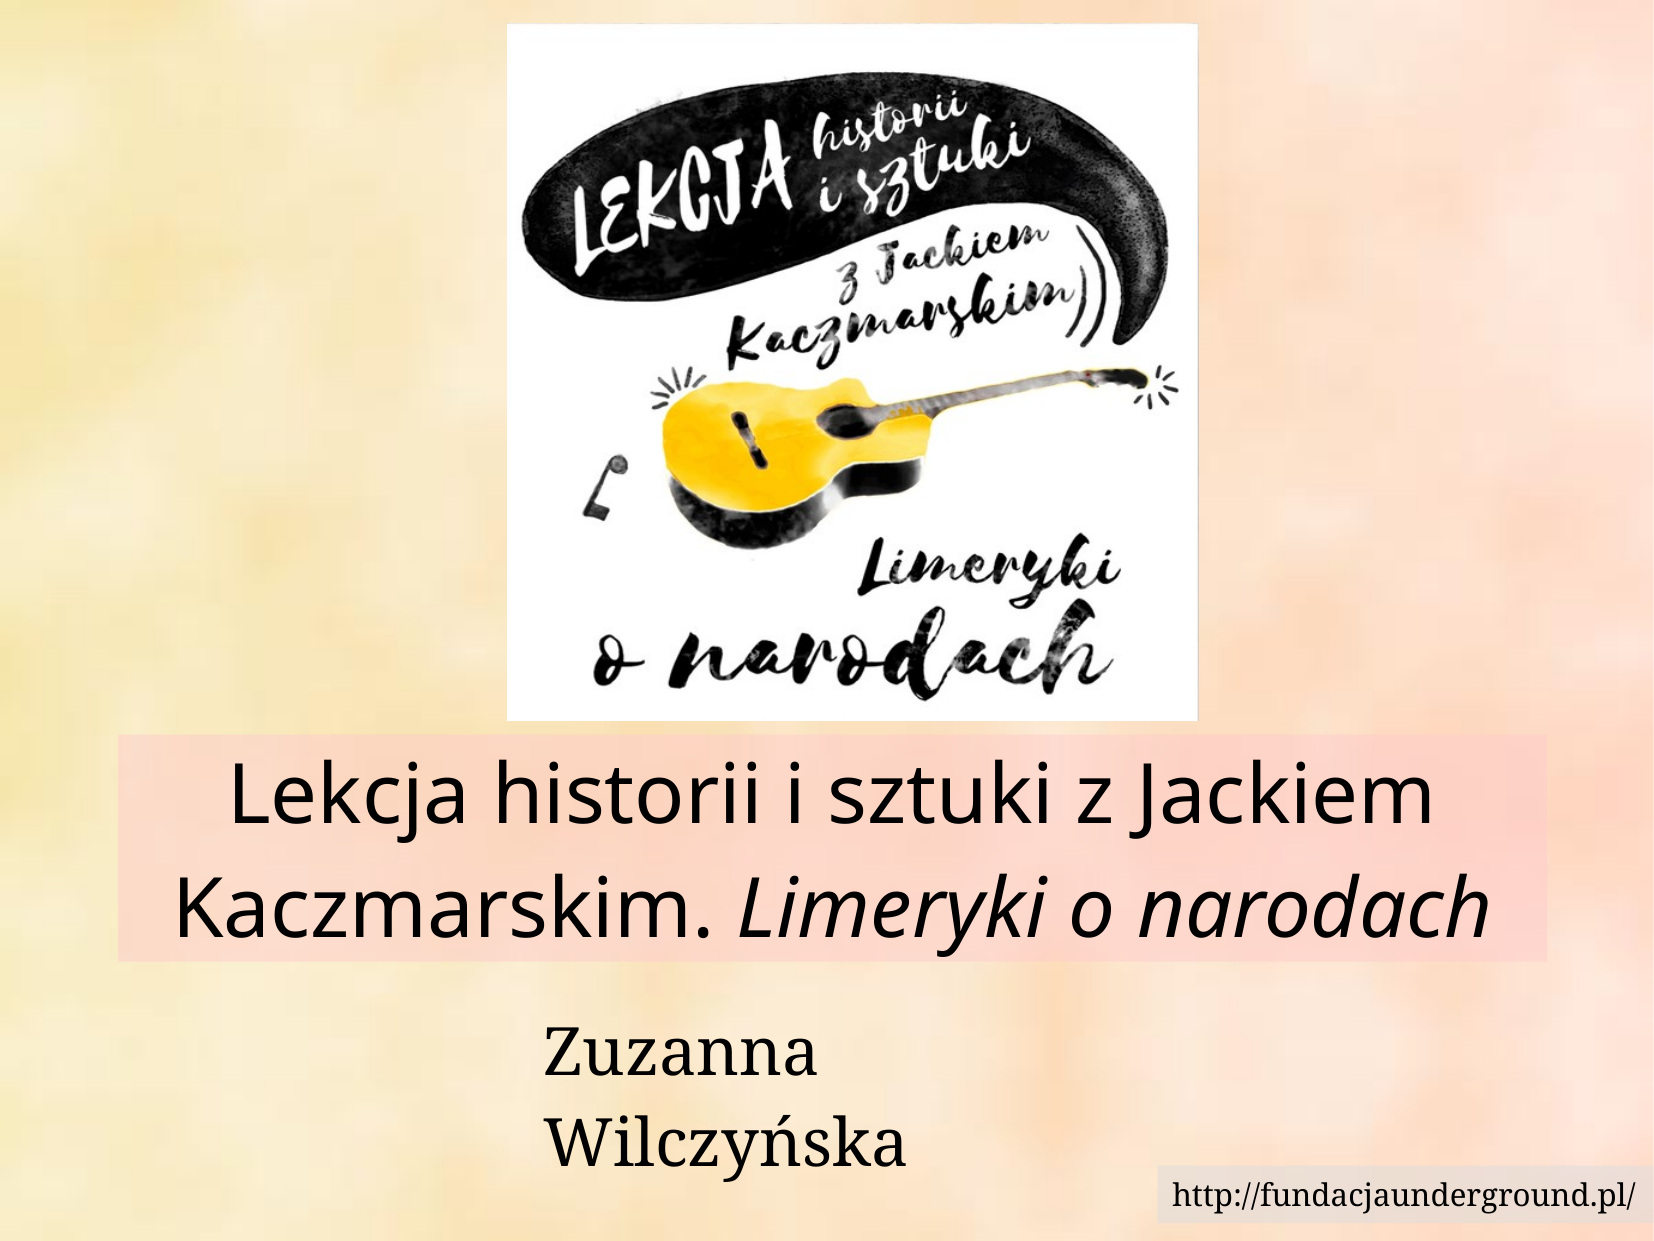

# Lekcja historii i sztuki z Jackiem Kaczmarskim. Limeryki o narodach
Zuzanna Wilczyńska
http://fundacjaunderground.pl/